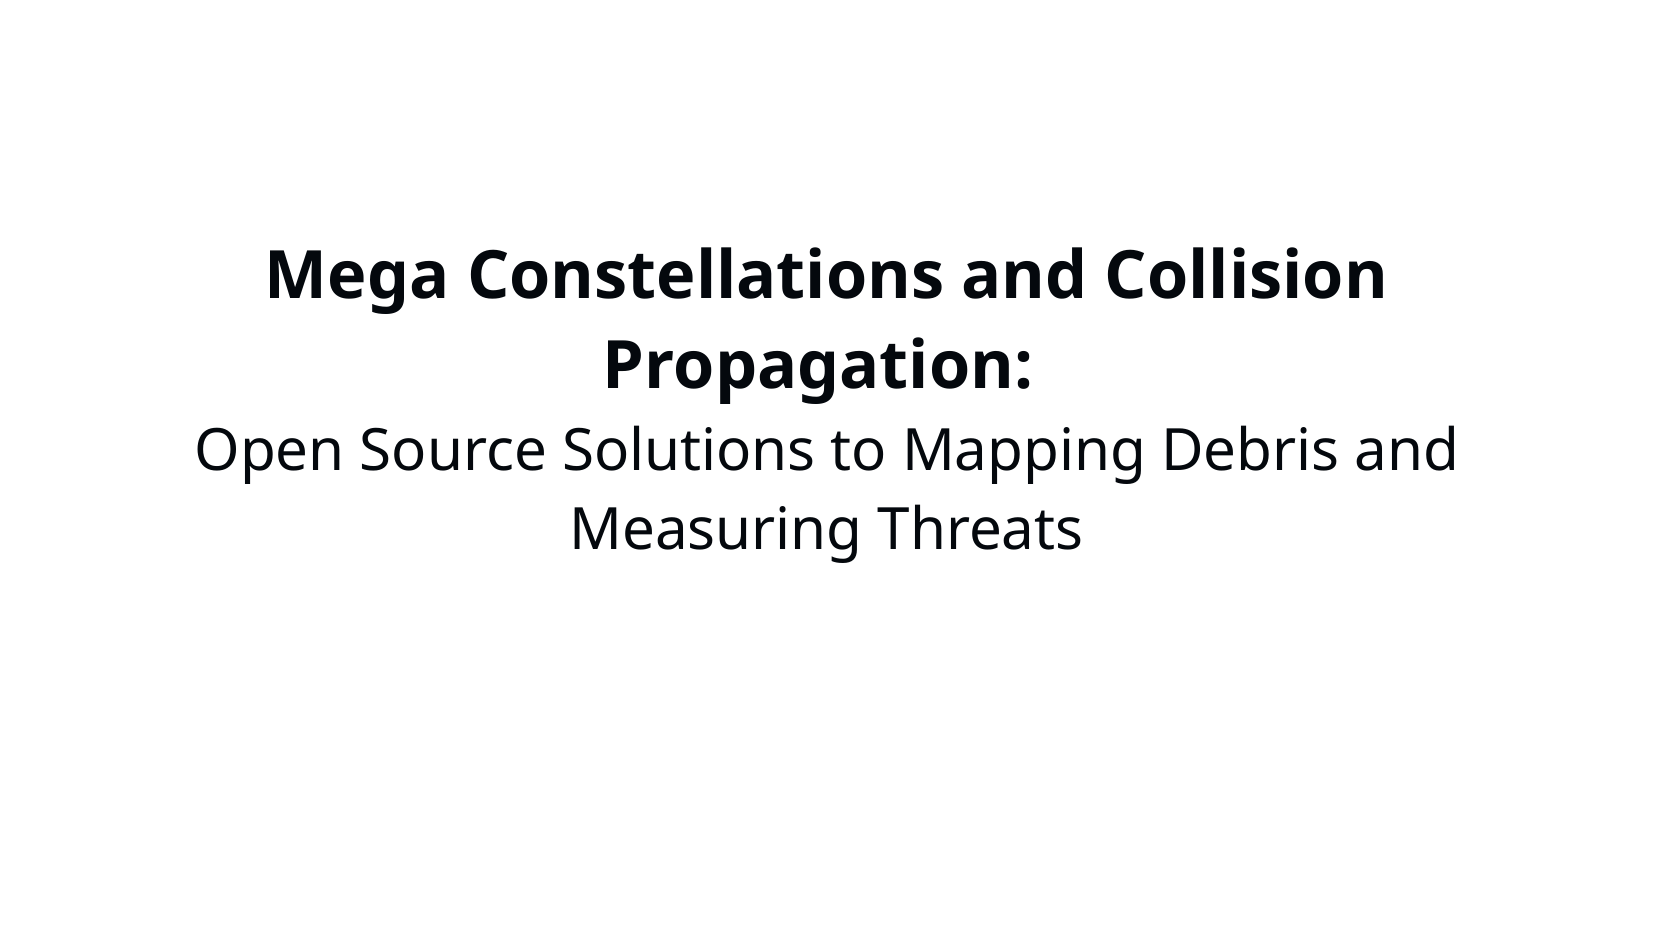

# Mega Constellations and Collision Propagation:
Open Source Solutions to Mapping Debris and Measuring Threats